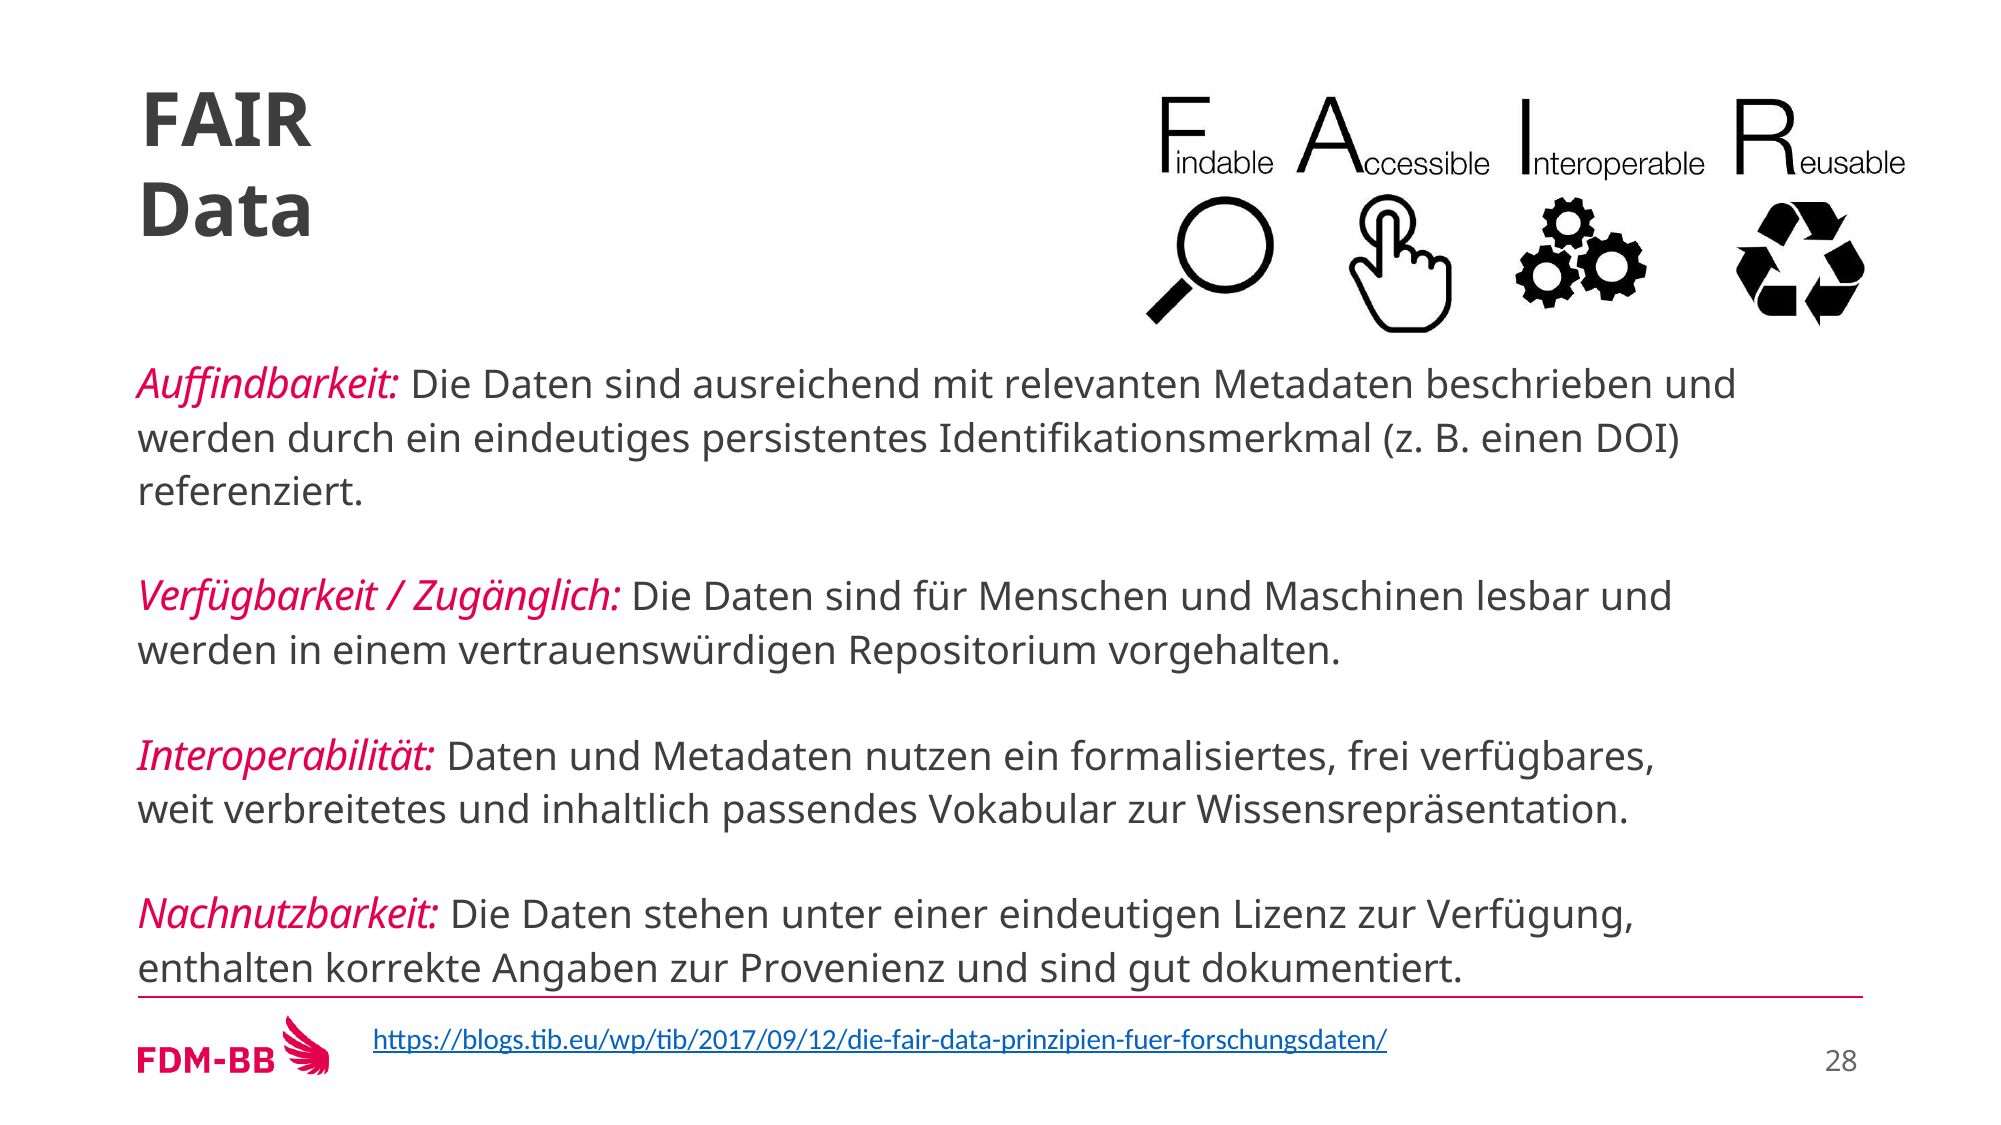

# FAIR Data
Auffindbarkeit: Die Daten sind ausreichend mit relevanten Metadaten beschrieben und werden durch ein eindeutiges persistentes Identifikationsmerkmal (z. B. einen DOI) referenziert.
Verfügbarkeit / Zugänglich: Die Daten sind für Menschen und Maschinen lesbar und werden in einem vertrauenswürdigen Repositorium vorgehalten.
Interoperabilität: Daten und Metadaten nutzen ein formalisiertes, frei verfügbares, weit verbreitetes und inhaltlich passendes Vokabular zur Wissensrepräsentation.
Nachnutzbarkeit: Die Daten stehen unter einer eindeutigen Lizenz zur Verfügung, enthalten korrekte Angaben zur Provenienz und sind gut dokumentiert.
https://blogs.tib.eu/wp/tib/2017/09/12/die-fair-data-prinzipien-fuer-forschungsdaten/
28